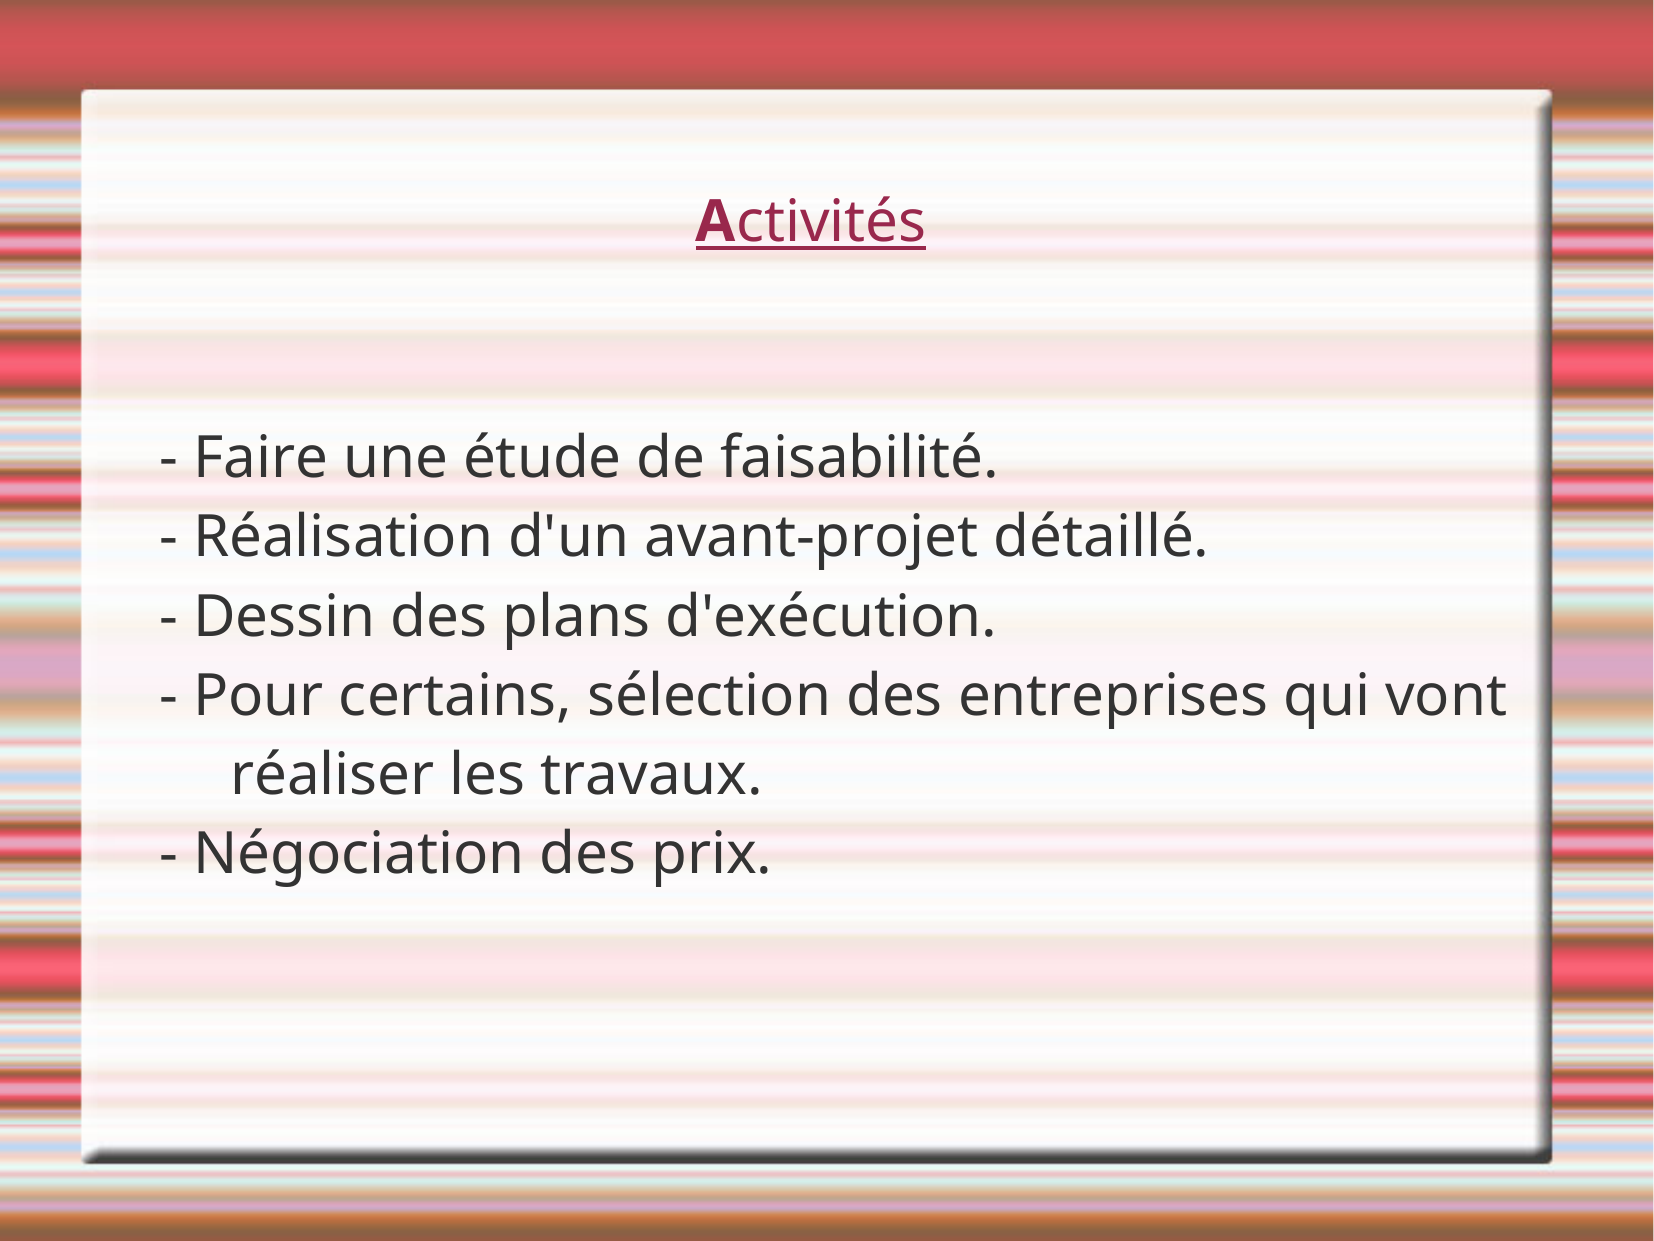

# Activités
- Faire une étude de faisabilité.
- Réalisation d'un avant-projet détaillé.
- Dessin des plans d'exécution.
- Pour certains, sélection des entreprises qui vont réaliser les travaux.
- Négociation des prix.